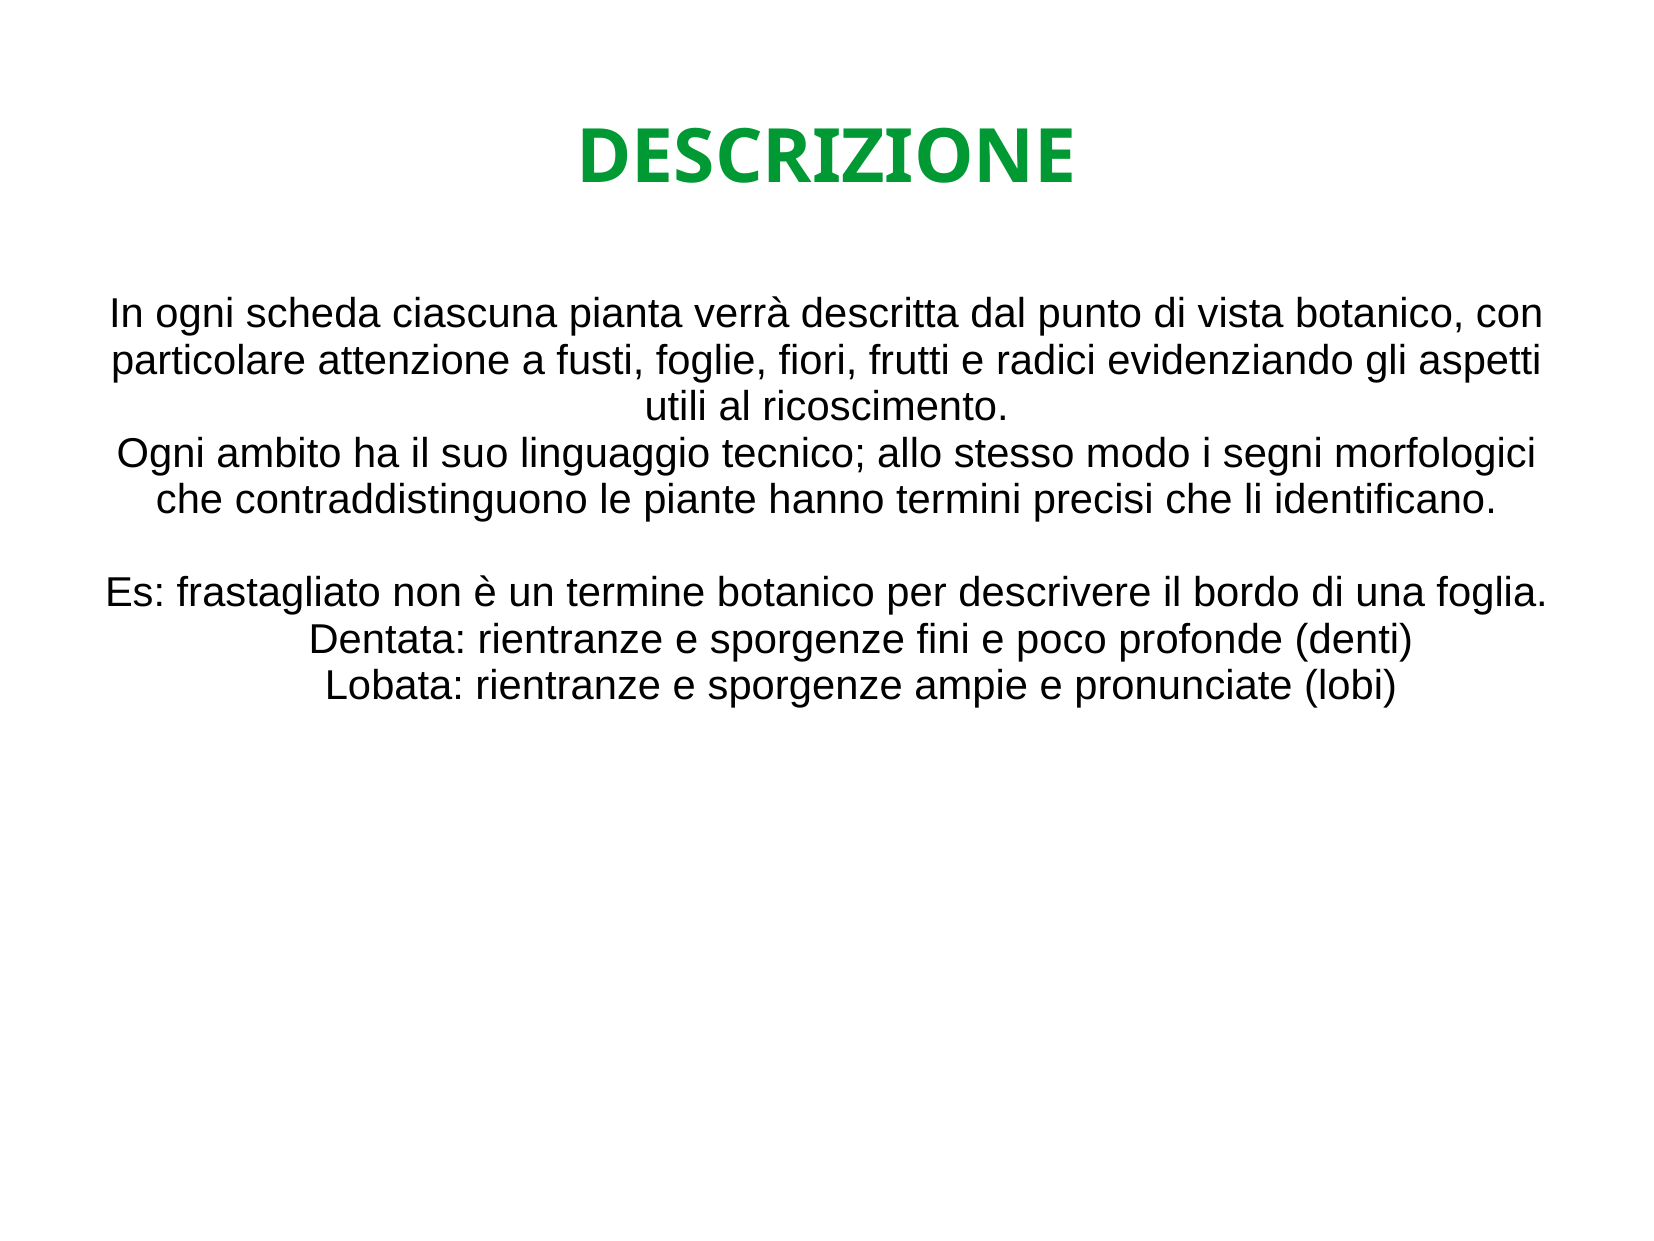

# DESCRIZIONE
In ogni scheda ciascuna pianta verrà descritta dal punto di vista botanico, con particolare attenzione a fusti, foglie, fiori, frutti e radici evidenziando gli aspetti utili al ricoscimento.
Ogni ambito ha il suo linguaggio tecnico; allo stesso modo i segni morfologici che contraddistinguono le piante hanno termini precisi che li identificano.
Es: frastagliato non è un termine botanico per descrivere il bordo di una foglia.
 Dentata: rientranze e sporgenze fini e poco profonde (denti)
 Lobata: rientranze e sporgenze ampie e pronunciate (lobi)